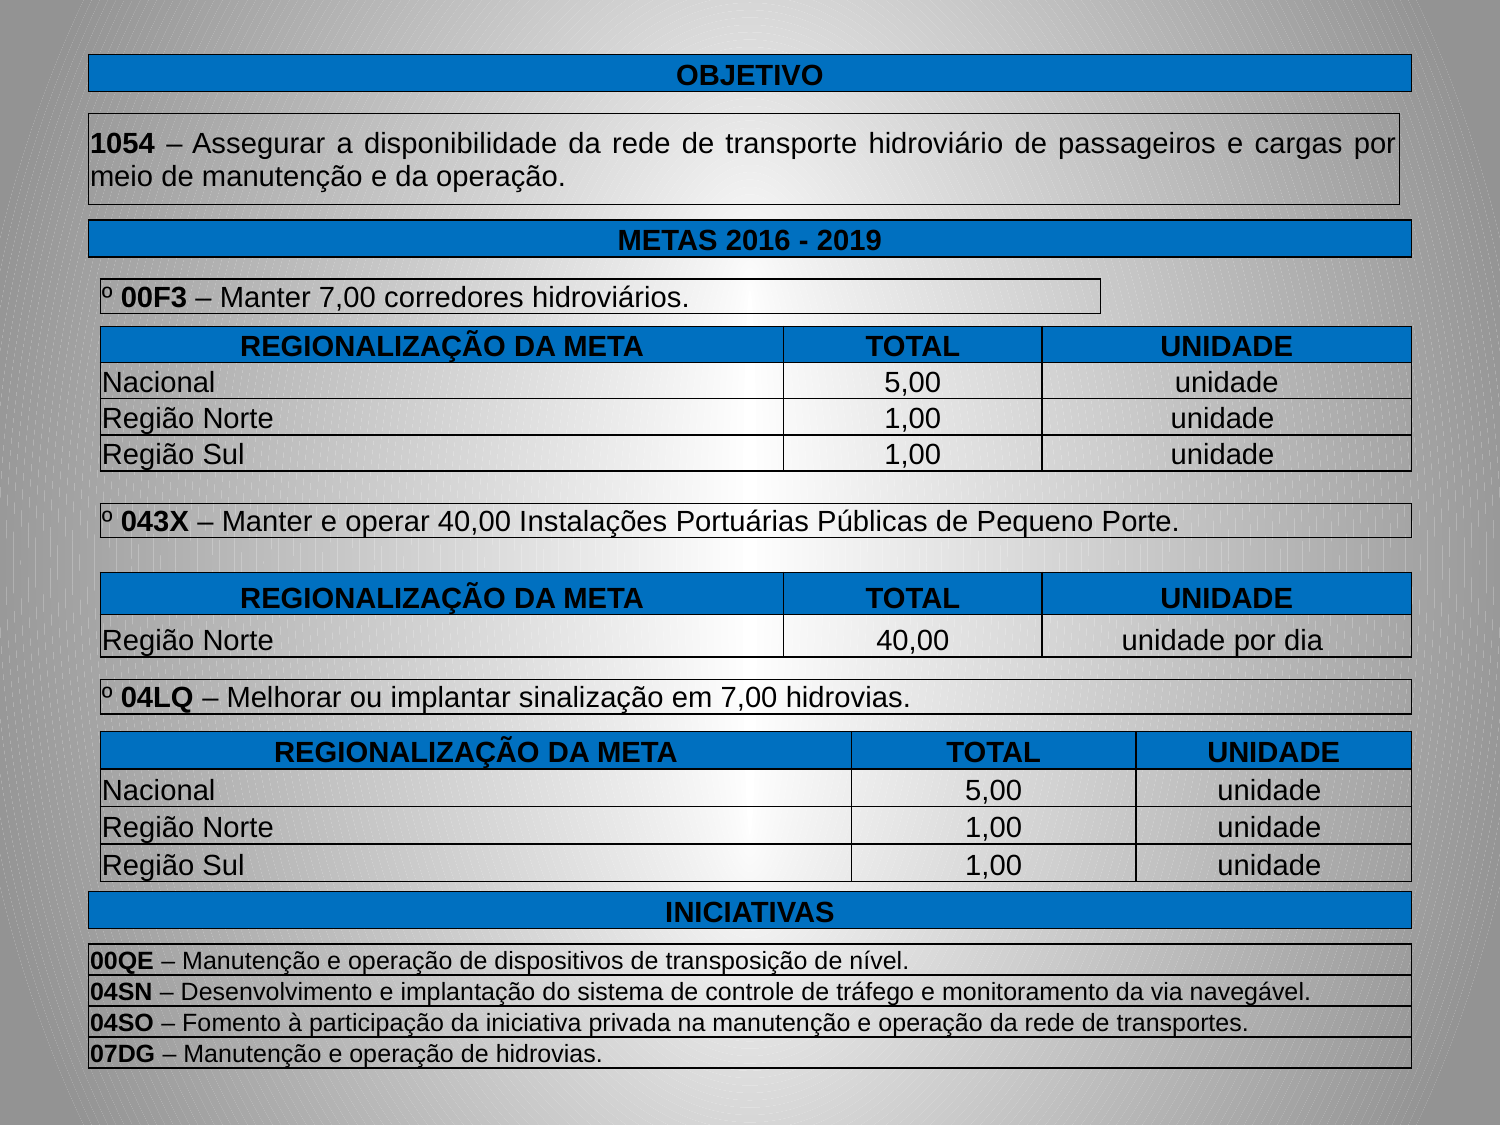

| OBJETIVO |
| --- |
| 1054 – Assegurar a disponibilidade da rede de transporte hidroviário de passageiros e cargas por meio de manutenção e da operação. |
| --- |
| METAS 2016 - 2019 |
| --- |
| º 00F3 – Manter 7,00 corredores hidroviários. |
| --- |
| REGIONALIZAÇÃO DA META | TOTAL | UNIDADE |
| --- | --- | --- |
| Nacional | 5,00 | unidade |
| Região Norte | 1,00 | unidade |
| Região Sul | 1,00 | unidade |
| º 043X – Manter e operar 40,00 Instalações Portuárias Públicas de Pequeno Porte. |
| --- |
| REGIONALIZAÇÃO DA META | TOTAL | UNIDADE |
| --- | --- | --- |
| Região Norte | 40,00 | unidade por dia |
| º 04LQ – Melhorar ou implantar sinalização em 7,00 hidrovias. |
| --- |
| REGIONALIZAÇÃO DA META | TOTAL | UNIDADE |
| --- | --- | --- |
| Nacional | 5,00 | unidade |
| Região Norte | 1,00 | unidade |
| Região Sul | 1,00 | unidade |
| INICIATIVAS |
| --- |
| 00QE – Manutenção e operação de dispositivos de transposição de nível. |
| --- |
| 04SN – Desenvolvimento e implantação do sistema de controle de tráfego e monitoramento da via navegável. |
| 04SO – Fomento à participação da iniciativa privada na manutenção e operação da rede de transportes. |
| 07DG – Manutenção e operação de hidrovias. |